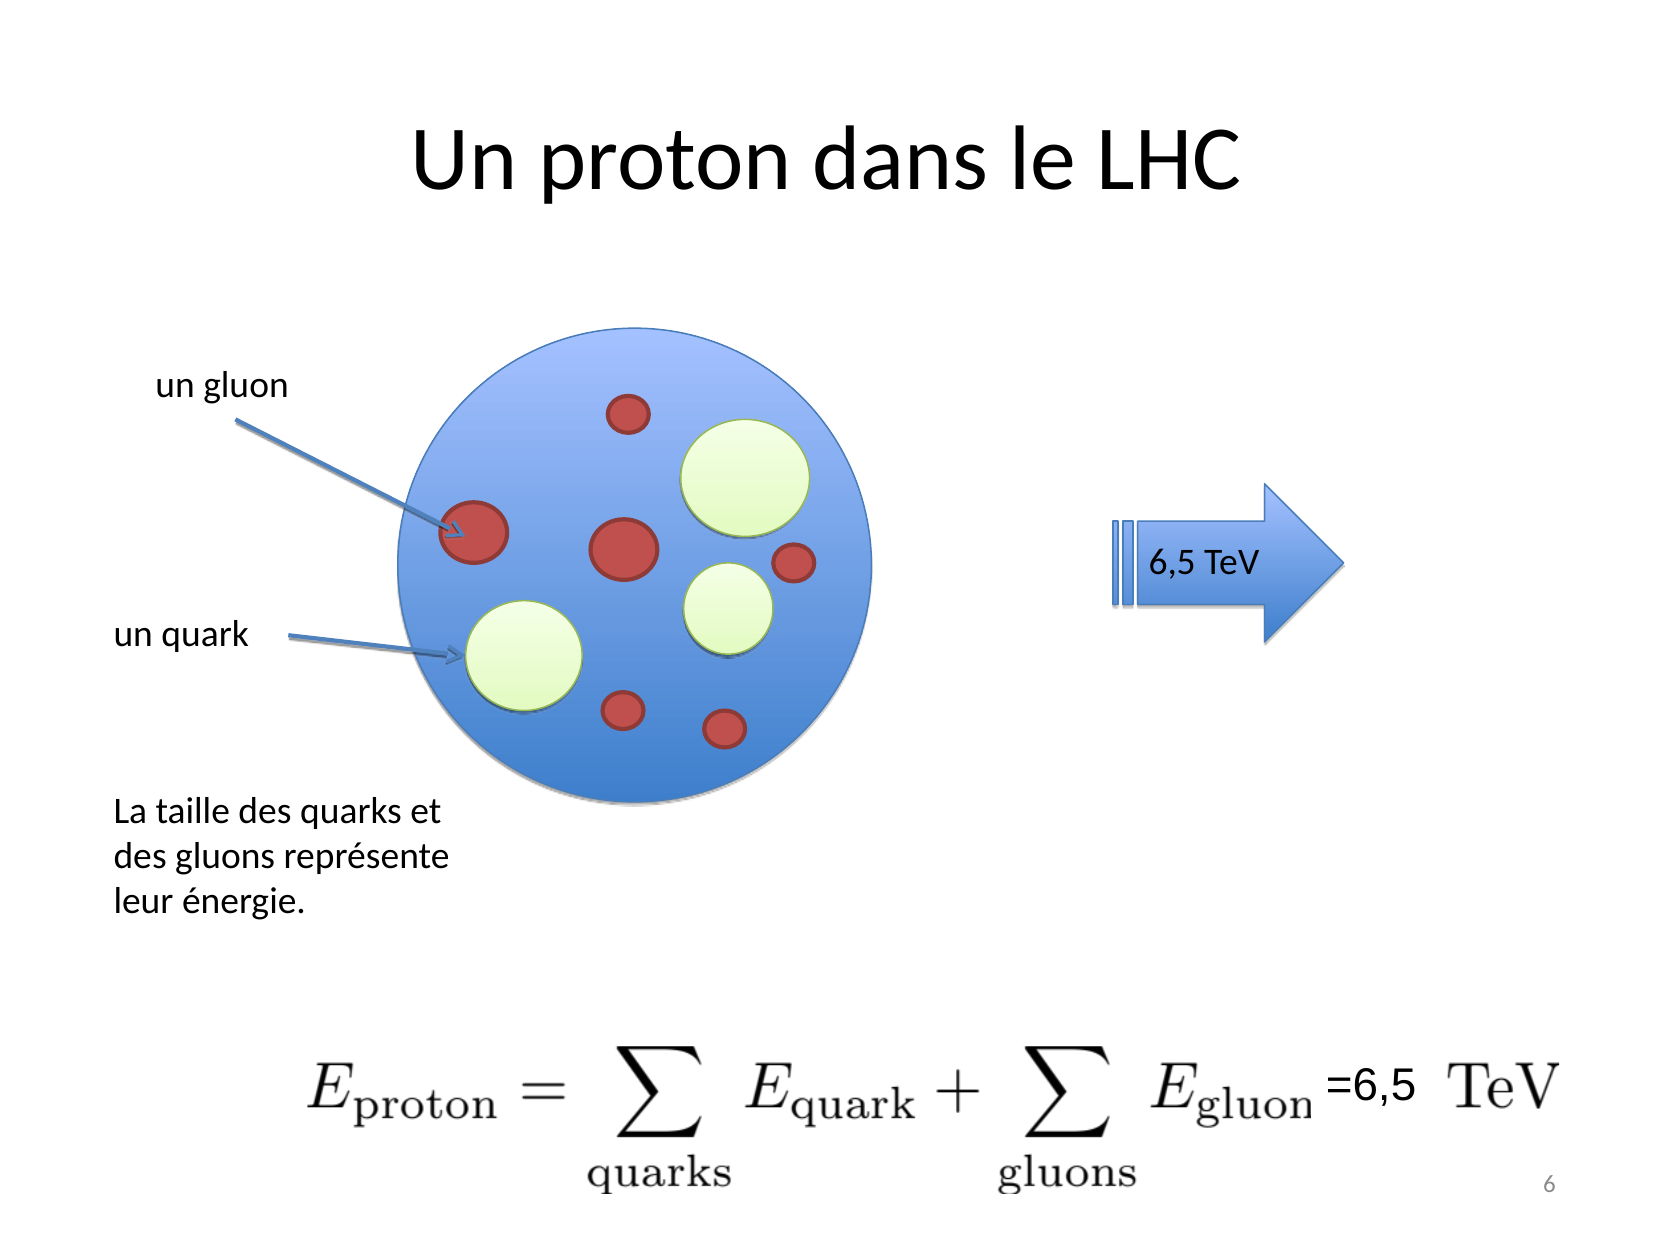

# Un proton dans le LHC
un gluon
6,5 TeV
un quark
La taille des quarks et des gluons représente leur énergie.
=6,5